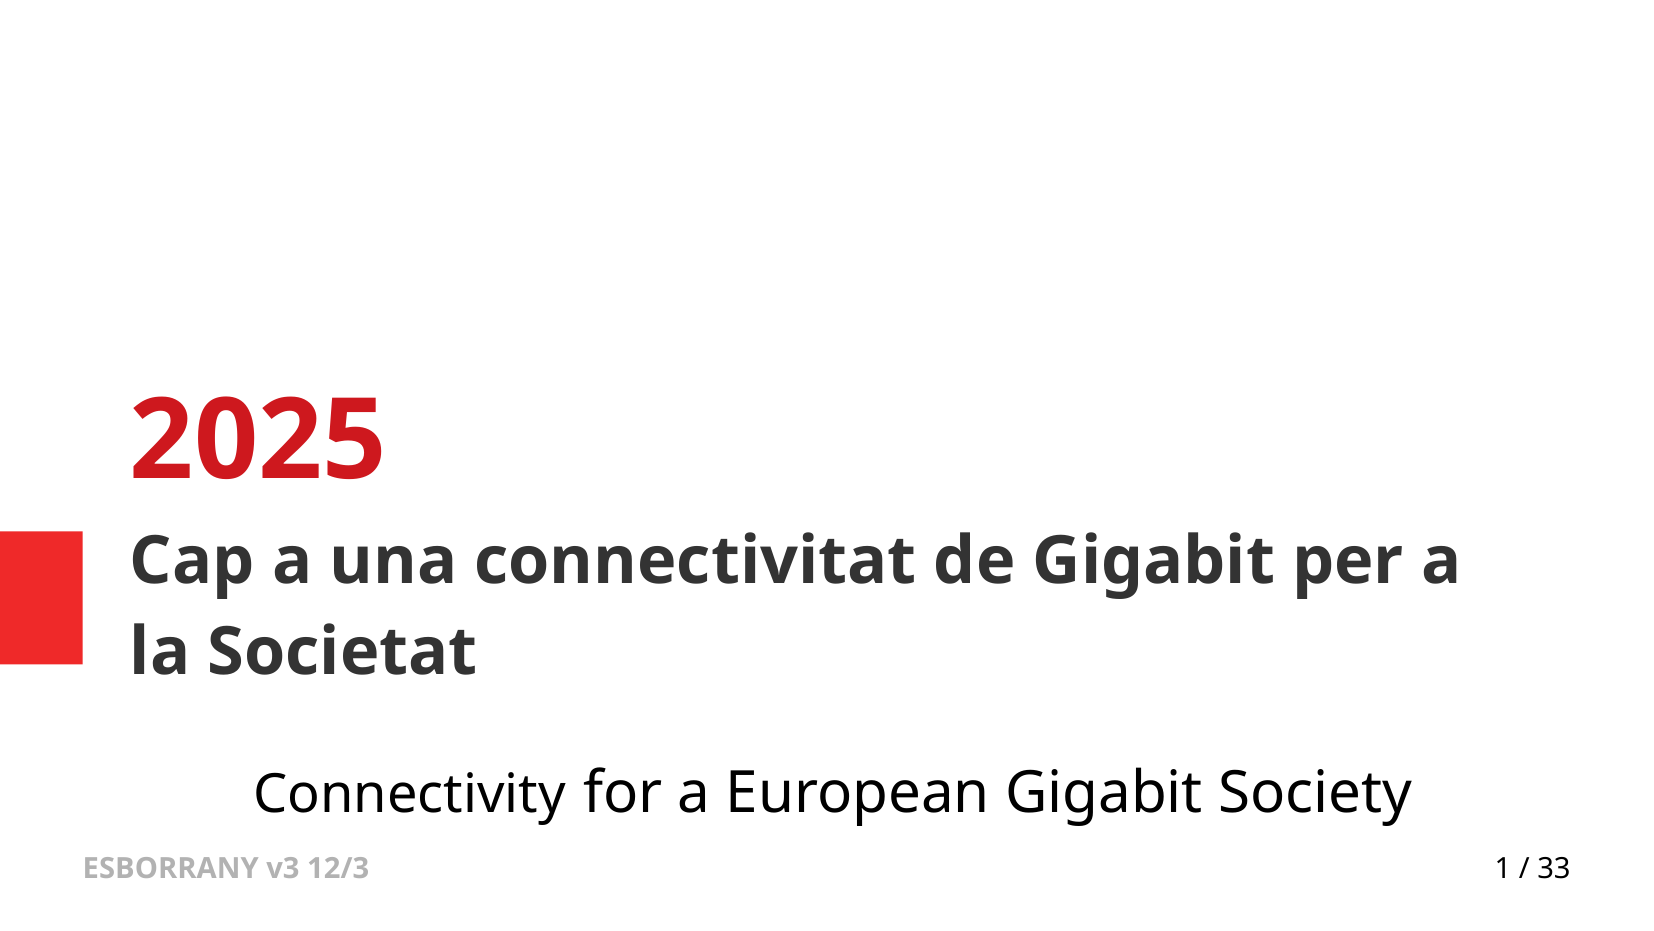

# 2025 Cap a una connectivitat de Gigabit per a la Societat
Connectivity for a European Gigabit Society
1